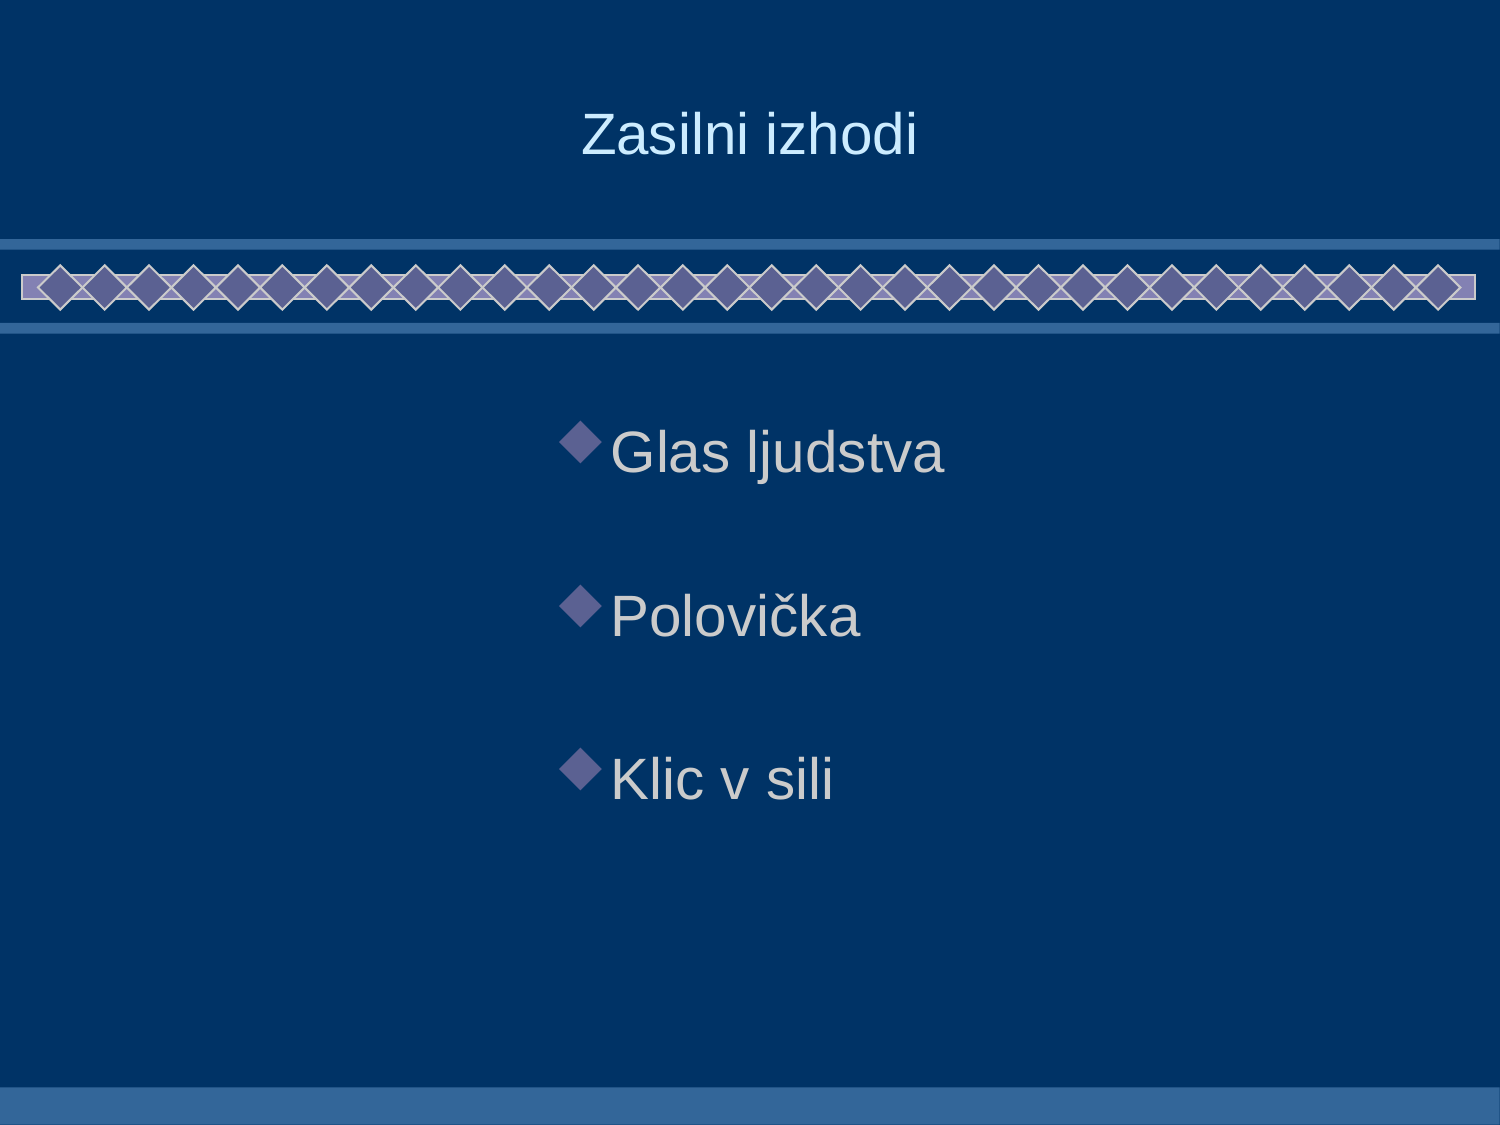

# Zasilni izhodi
Glas ljudstva
Polovička
Klic v sili